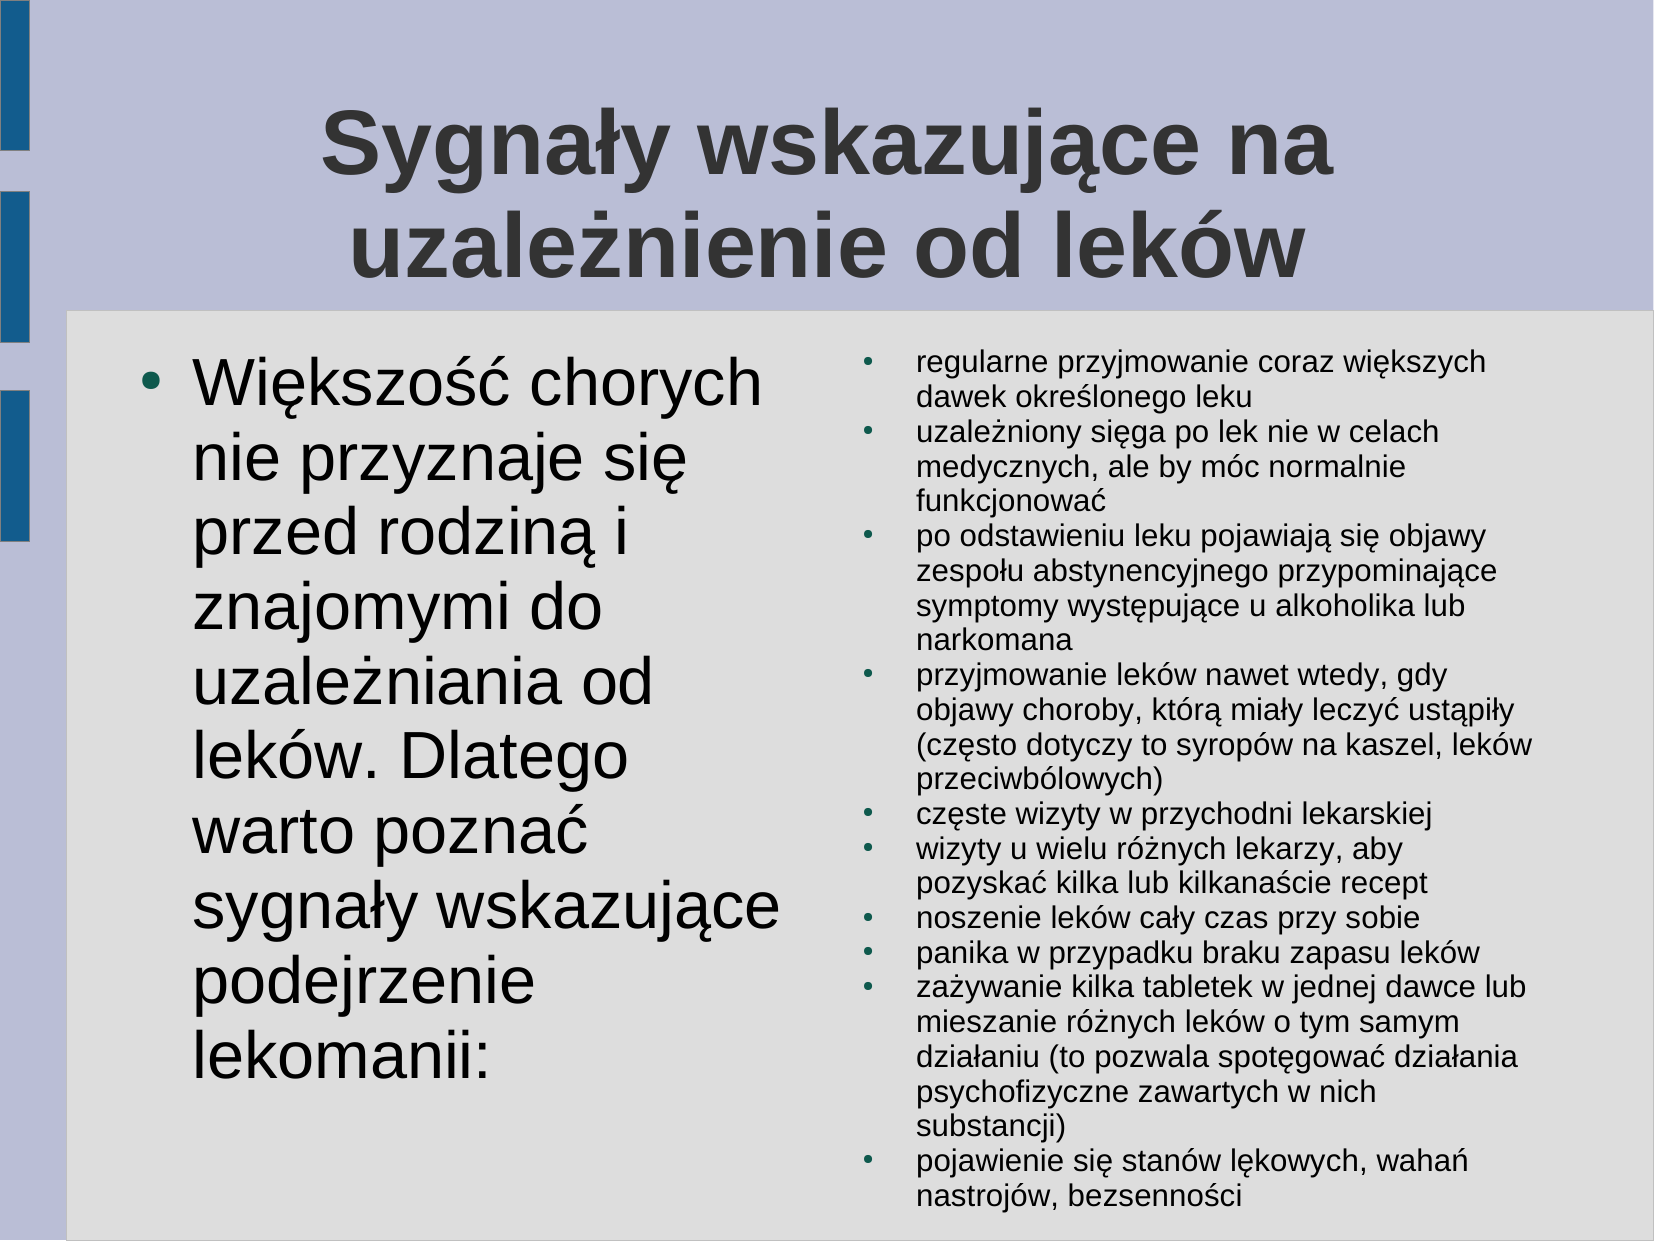

# Sygnały wskazujące na uzależnienie od leków
Większość chorych nie przyznaje się przed rodziną i znajomymi do uzależniania od leków. Dlatego warto poznać sygnały wskazujące podejrzenie lekomanii:
regularne przyjmowanie coraz większych dawek określonego leku
uzależniony sięga po lek nie w celach medycznych, ale by móc normalnie funkcjonować
po odstawieniu leku pojawiają się objawy zespołu abstynencyjnego przypominające symptomy występujące u alkoholika lub narkomana
przyjmowanie leków nawet wtedy, gdy objawy choroby, którą miały leczyć ustąpiły (często dotyczy to syropów na kaszel, leków przeciwbólowych)
częste wizyty w przychodni lekarskiej
wizyty u wielu różnych lekarzy, aby pozyskać kilka lub kilkanaście recept
noszenie leków cały czas przy sobie
panika w przypadku braku zapasu leków
zażywanie kilka tabletek w jednej dawce lub mieszanie różnych leków o tym samym działaniu (to pozwala spotęgować działania psychofizyczne zawartych w nich substancji)
pojawienie się stanów lękowych, wahań nastrojów, bezsenności